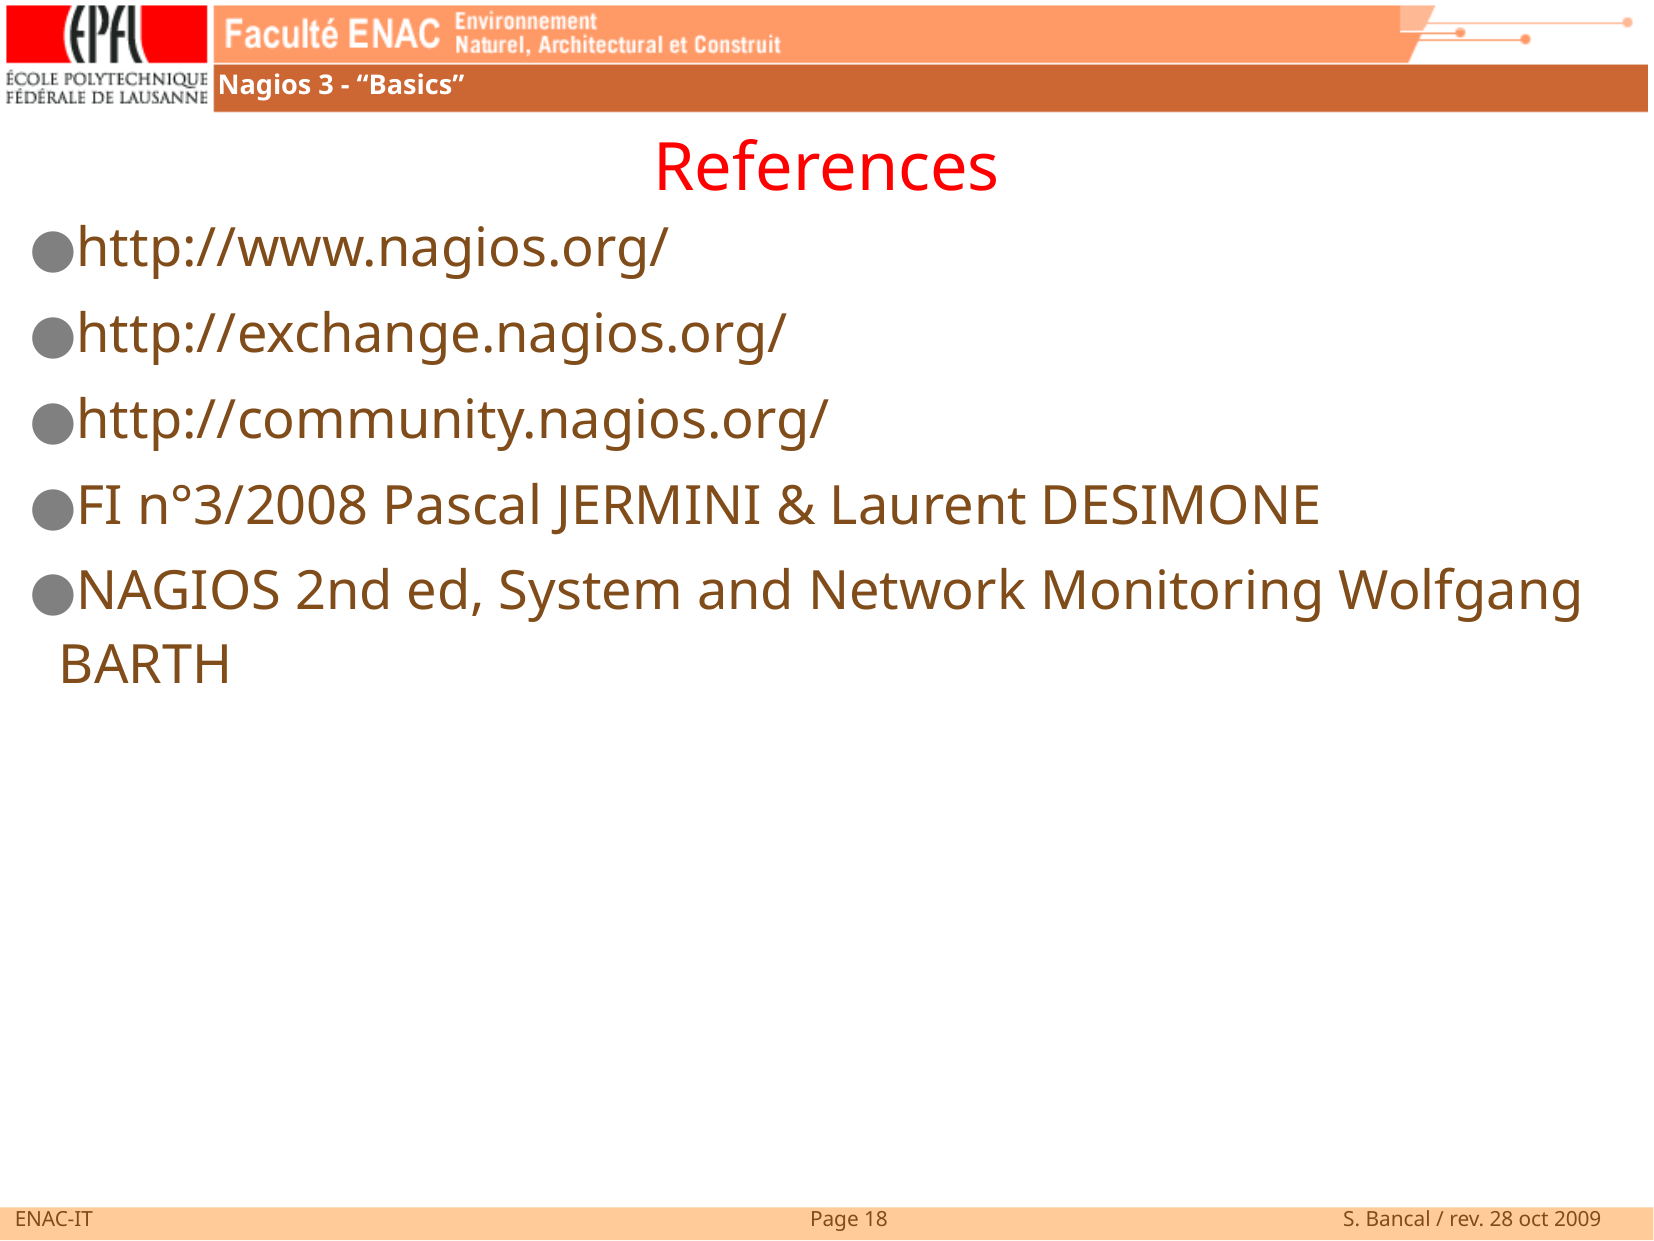

# References
http://www.nagios.org/
http://exchange.nagios.org/
http://community.nagios.org/
FI n°3/2008 Pascal JERMINI & Laurent DESIMONE
NAGIOS 2nd ed, System and Network Monitoring Wolfgang BARTH